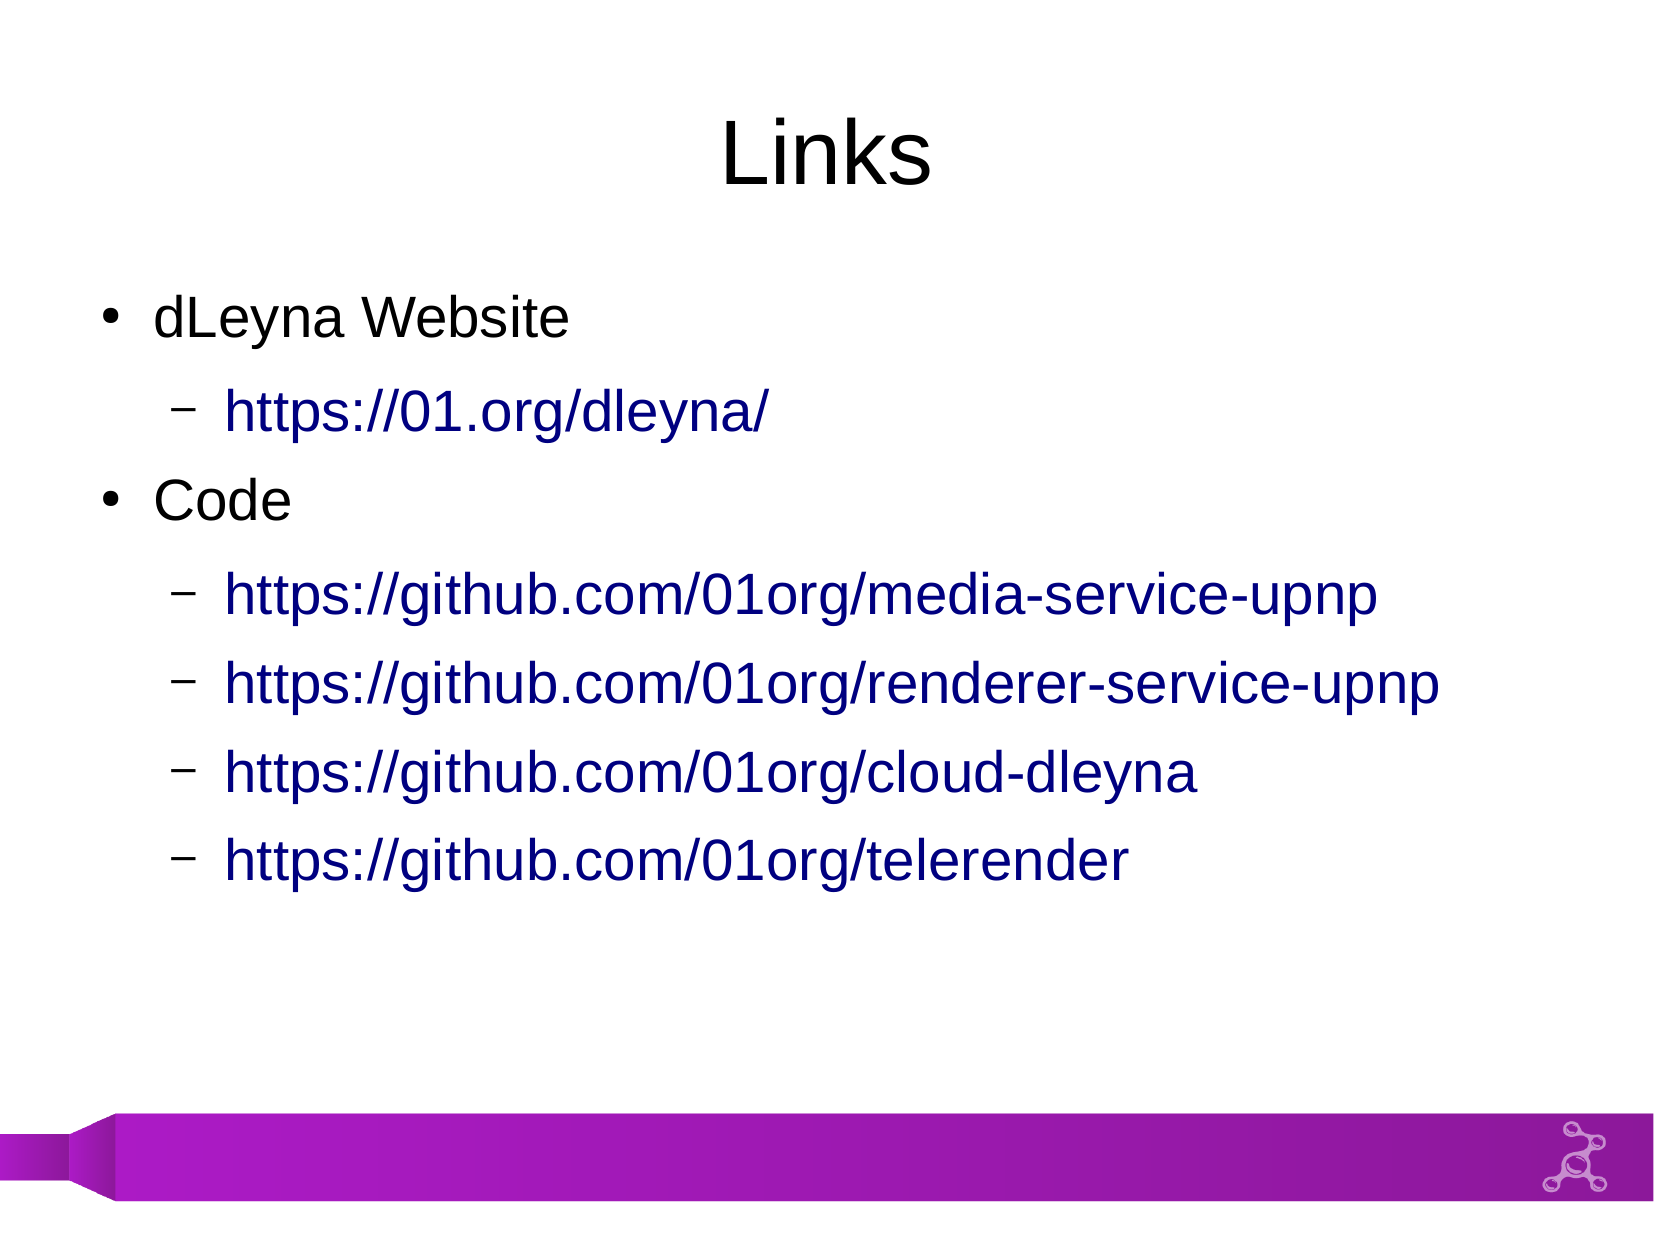

# Links
dLeyna Website
https://01.org/dleyna/
Code
https://github.com/01org/media-service-upnp
https://github.com/01org/renderer-service-upnp
https://github.com/01org/cloud-dleyna
https://github.com/01org/telerender